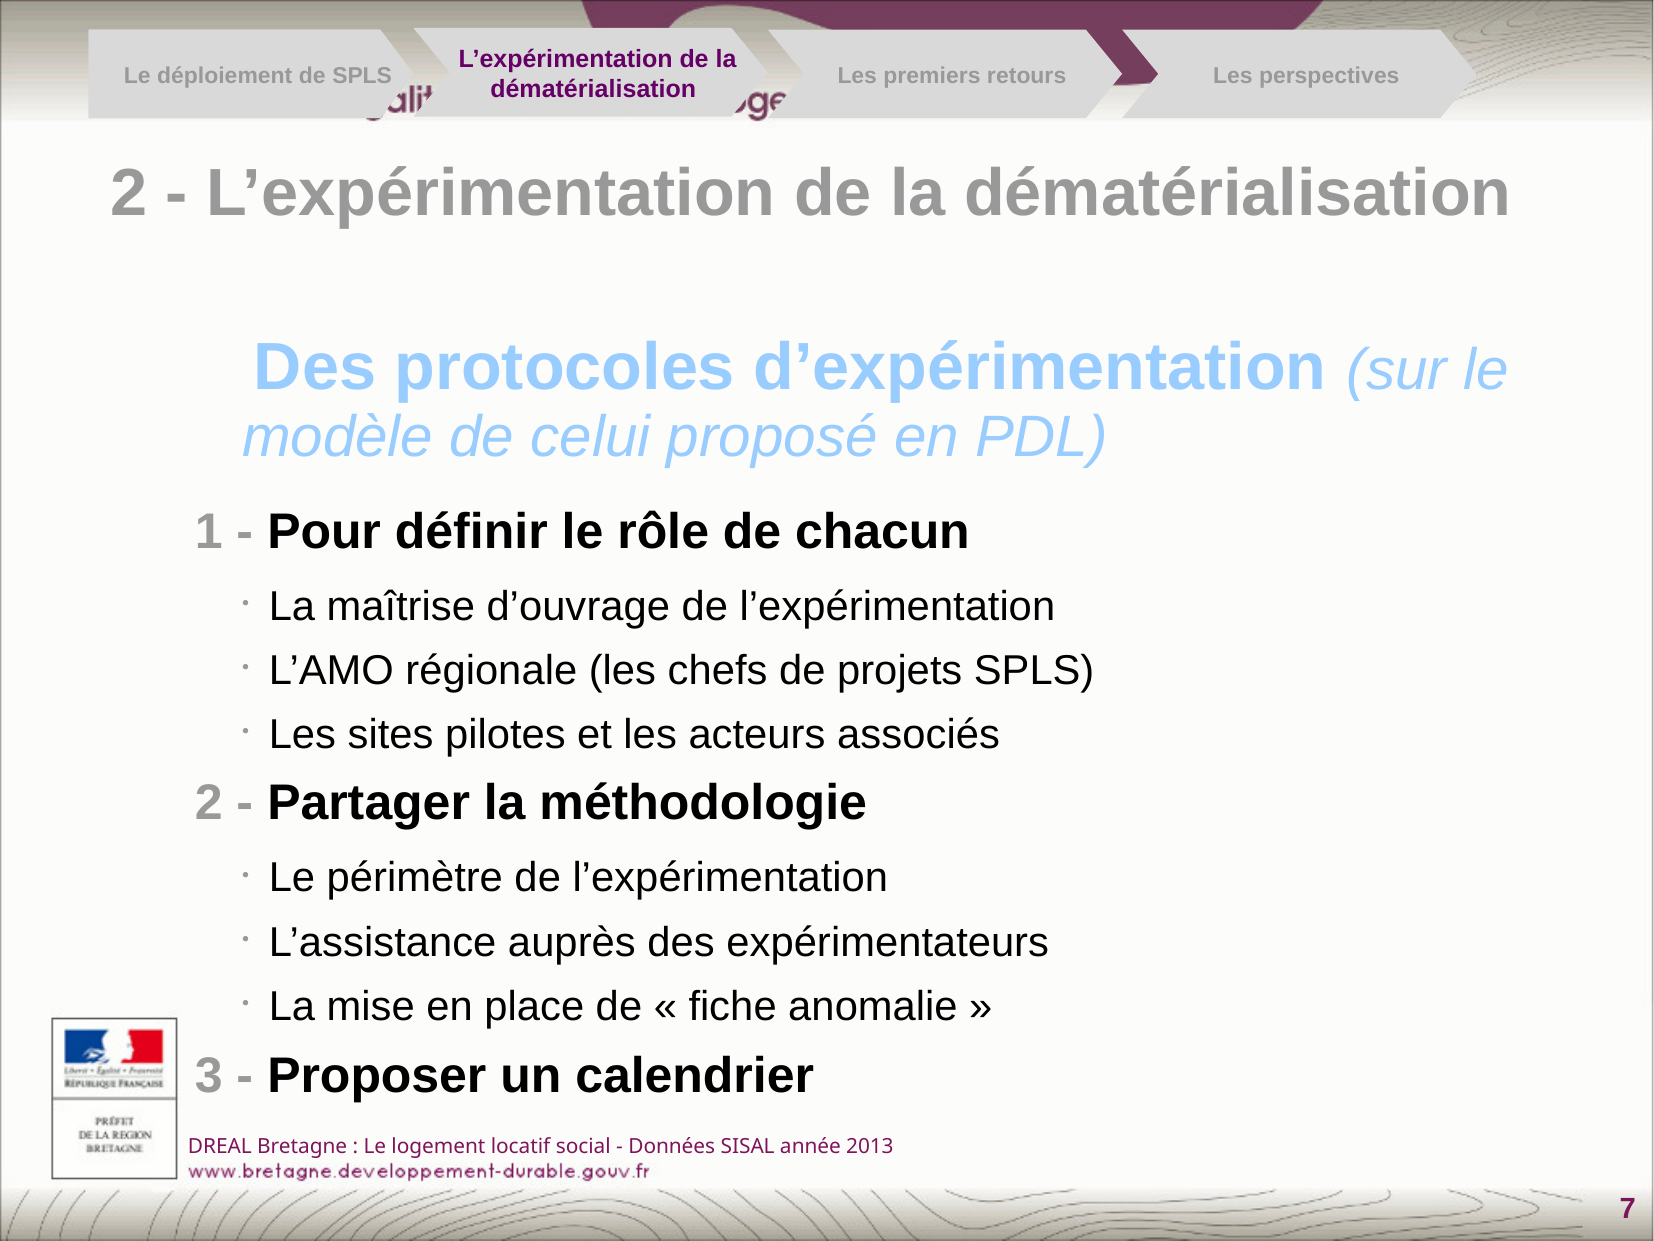

L’expérimentation de la dématérialisation
Le déploiement de SPLS
Le déploiement de SPLS
Les premiers retours
Les perspectives
# 2 - L’expérimentation de la dématérialisation
Des protocoles d’expérimentation (sur le modèle de celui proposé en PDL)
Pour définir le rôle de chacun
La maîtrise d’ouvrage de l’expérimentation
L’AMO régionale (les chefs de projets SPLS)
Les sites pilotes et les acteurs associés
Partager la méthodologie
Le périmètre de l’expérimentation
L’assistance auprès des expérimentateurs
La mise en place de « fiche anomalie »
Proposer un calendrier
DREAL Bretagne : Le logement locatif social - Données SISAL année 2013